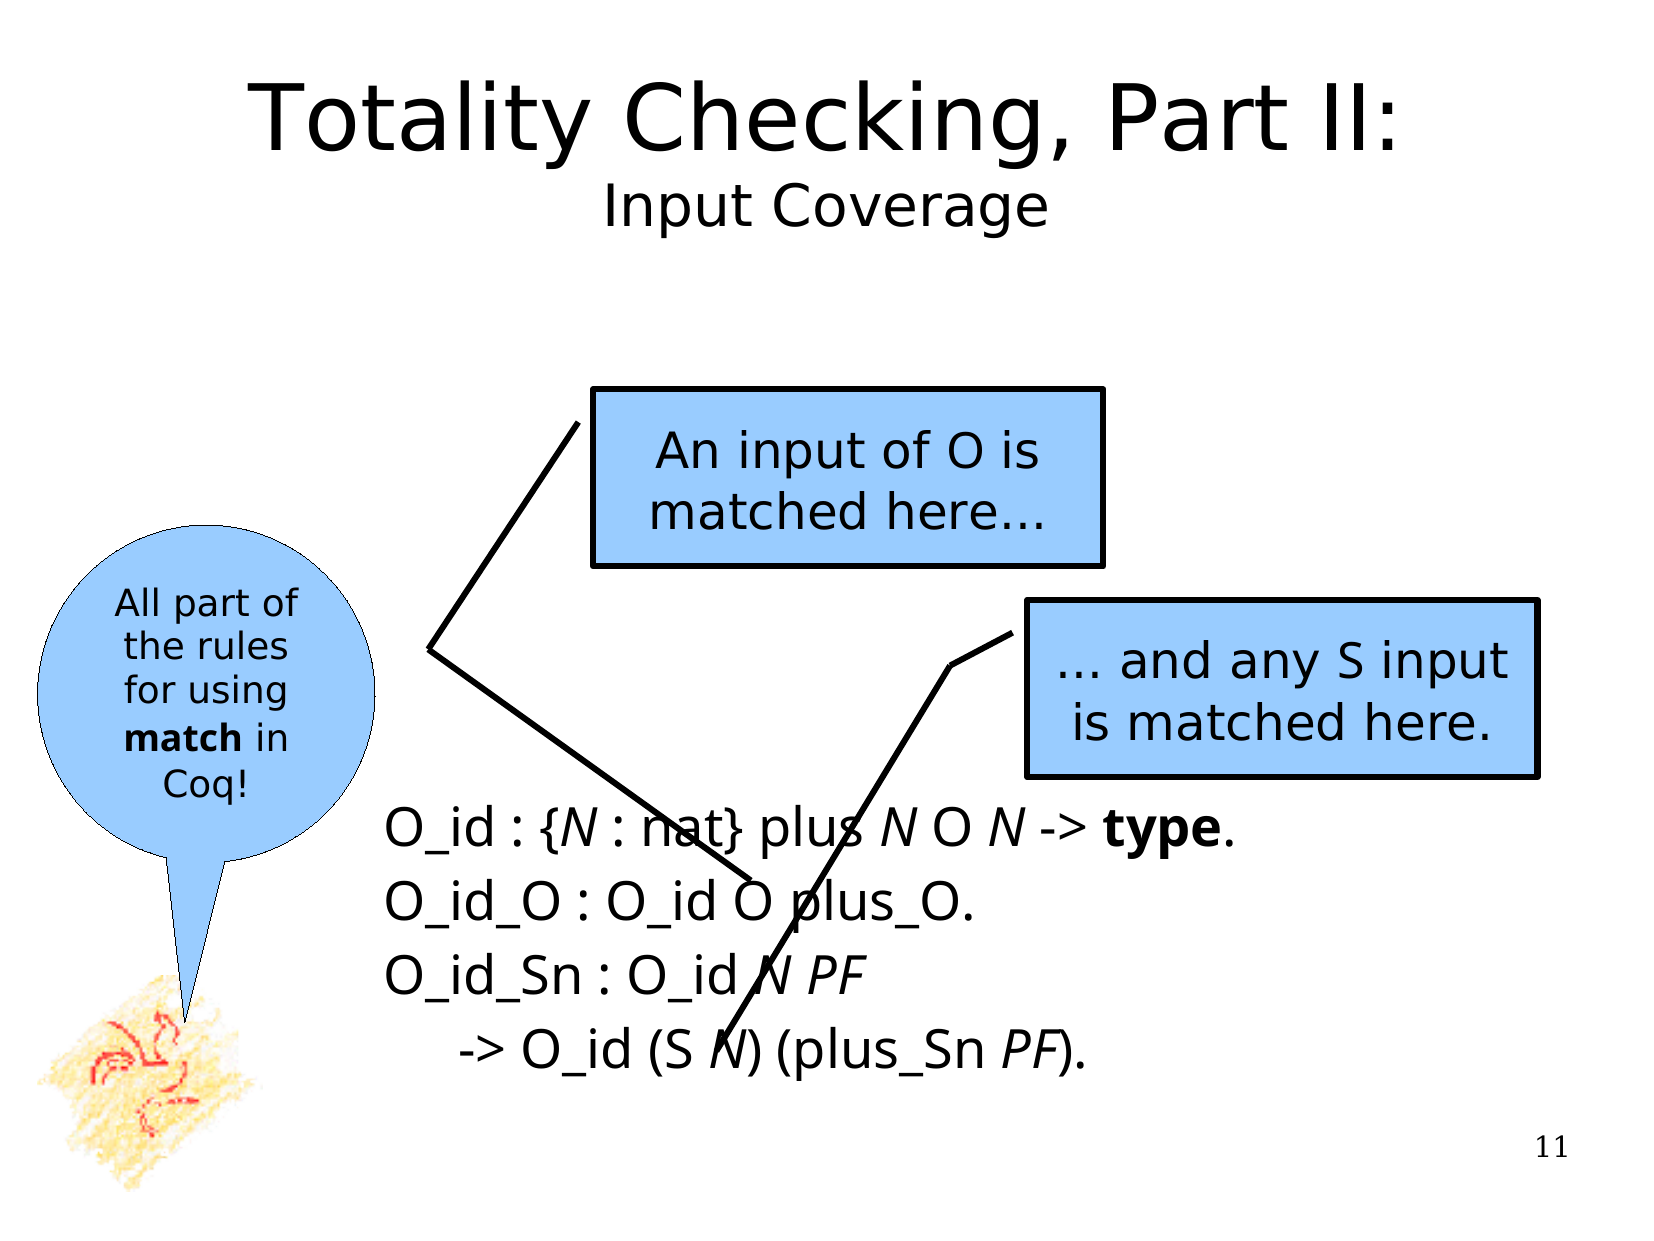

# Totality Checking, Part II: Input Coverage
An input of O is matched here...
All part of the rules for using match in Coq!
... and any S input is matched here.
O_id : {N : nat} plus N O N -> type.
O_id_O : O_id O plus_O.
O_id_Sn : O_id N PF
	-> O_id (S N) (plus_Sn PF).
11